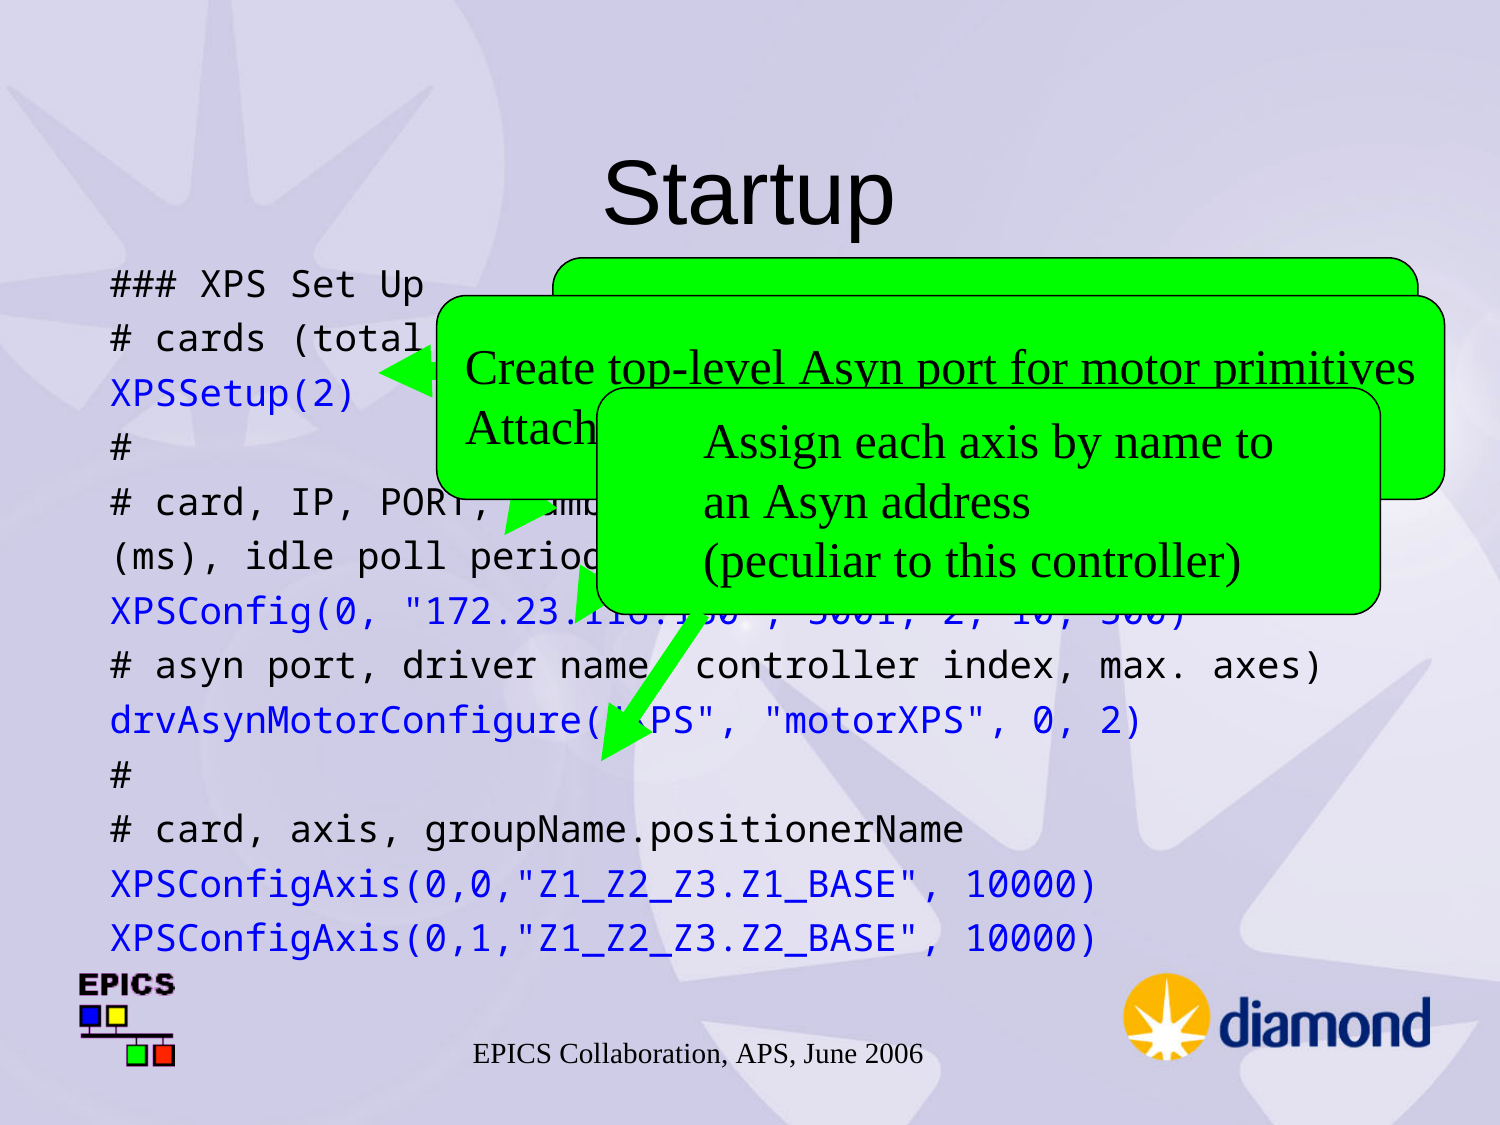

# Startup
### XPS Set Up
# cards (total controllers), scan rate
XPSSetup(2)
#
# card, IP, PORT, number of axes, active poll period (ms), idle poll period (ms)
XPSConfig(0, "172.23.116.160", 5001, 2, 10, 500)
# asyn port, driver name, controller index, max. axes)
drvAsynMotorConfigure("XPS", "motorXPS", 0, 2)
#
# card, axis, groupName.positionerName
XPSConfigAxis(0,0,"Z1_Z2_Z3.Z1_BASE", 10000)
XPSConfigAxis(0,1,"Z1_Z2_Z3.Z2_BASE", 10000)
Setup Controller
Create underlying Asyn port for comms
Allocate Memory
Create top-level Asyn port for motor primitives
Attach to a driver registered as “motorXPS”
Assign each axis by name to
an Asyn address
(peculiar to this controller)